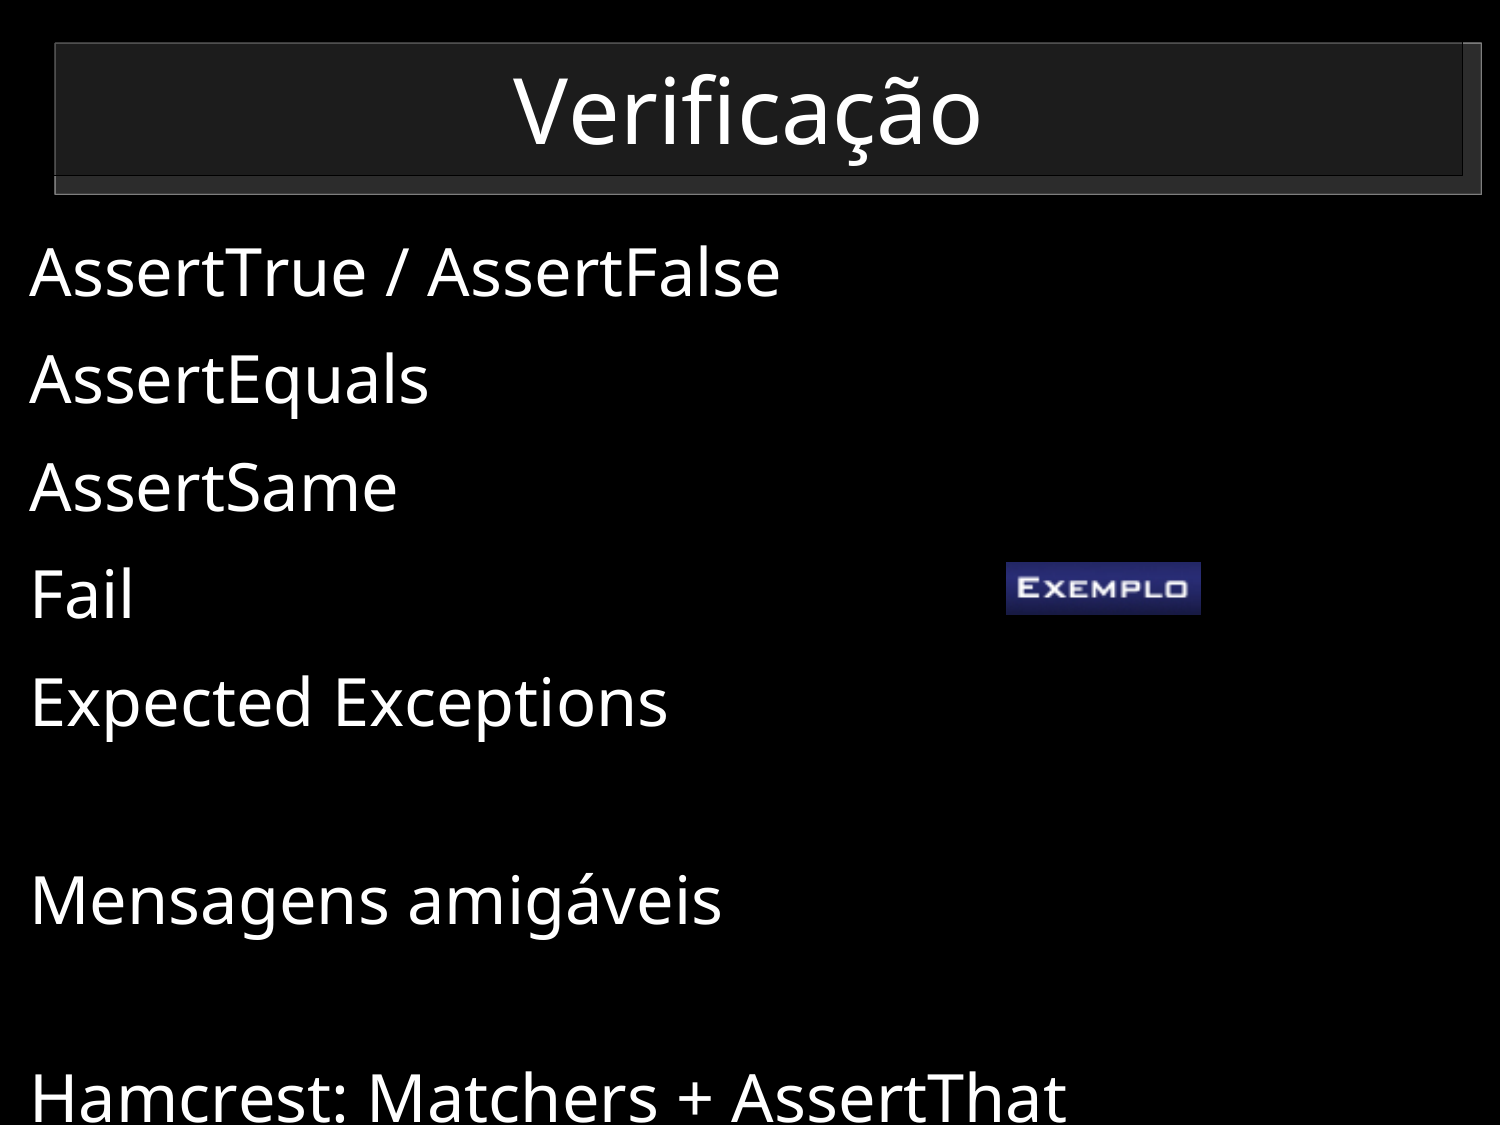

# Verificação
AssertTrue / AssertFalse
AssertEquals
AssertSame
Fail
Expected Exceptions
Mensagens amigáveis
Hamcrest: Matchers + AssertThat